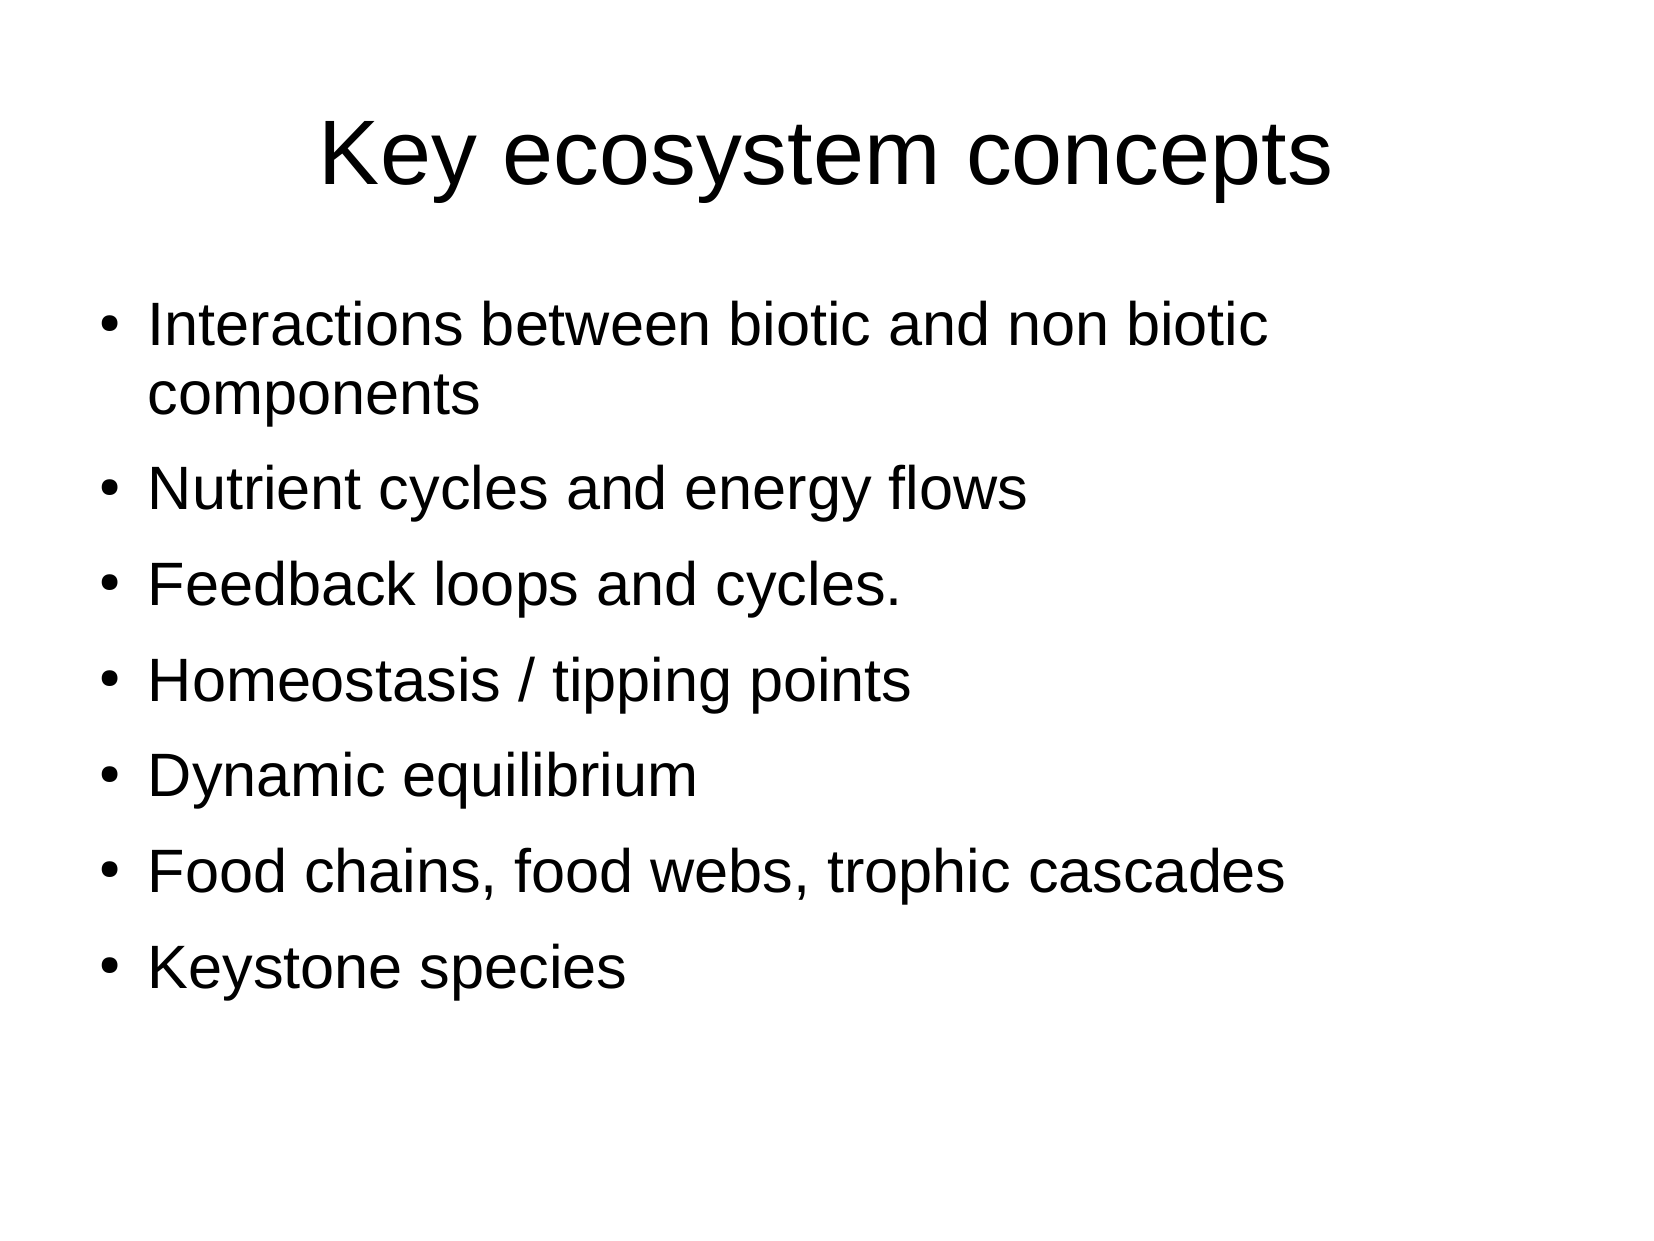

# Key ecosystem concepts
Interactions between biotic and non biotic components
Nutrient cycles and energy flows
Feedback loops and cycles.
Homeostasis / tipping points
Dynamic equilibrium
Food chains, food webs, trophic cascades
Keystone species